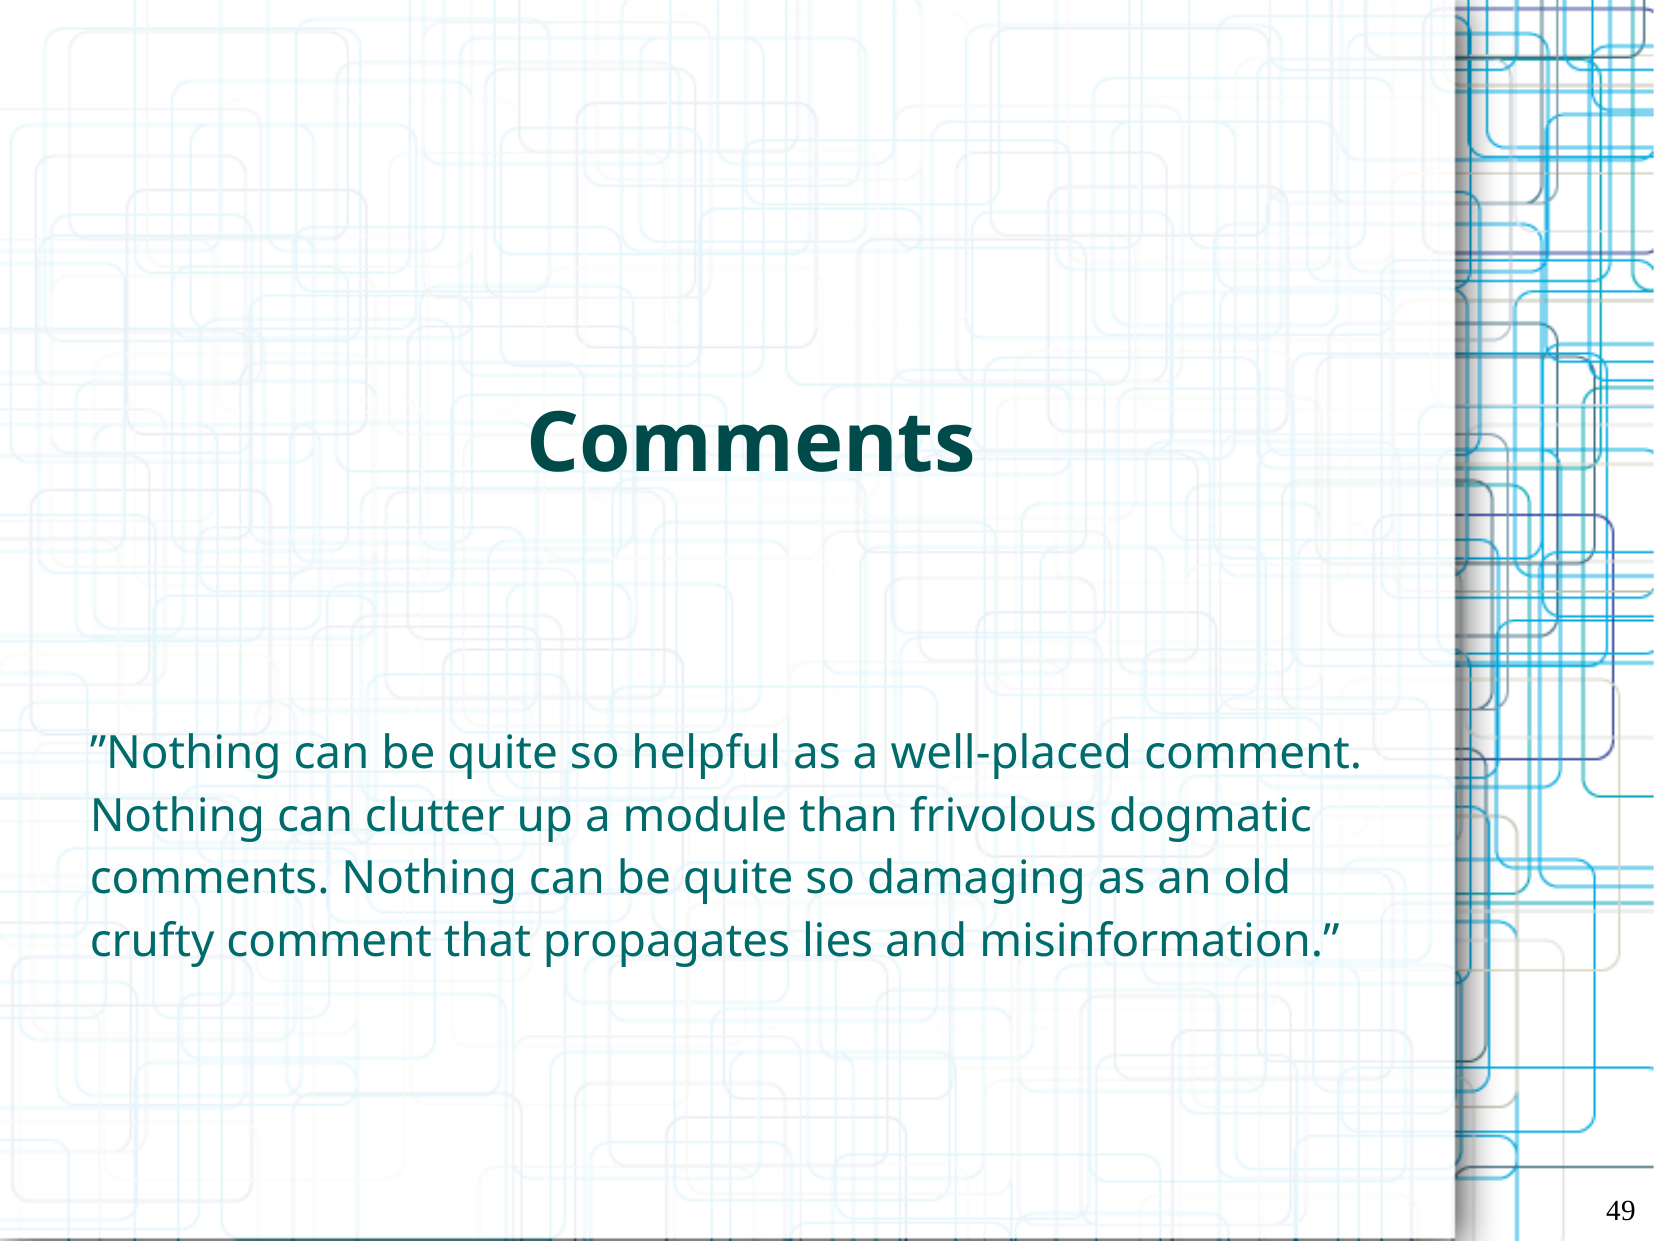

Comments
”Nothing can be quite so helpful as a well-placed comment. Nothing can clutter up a module than frivolous dogmatic comments. Nothing can be quite so damaging as an old crufty comment that propagates lies and misinformation.”
49